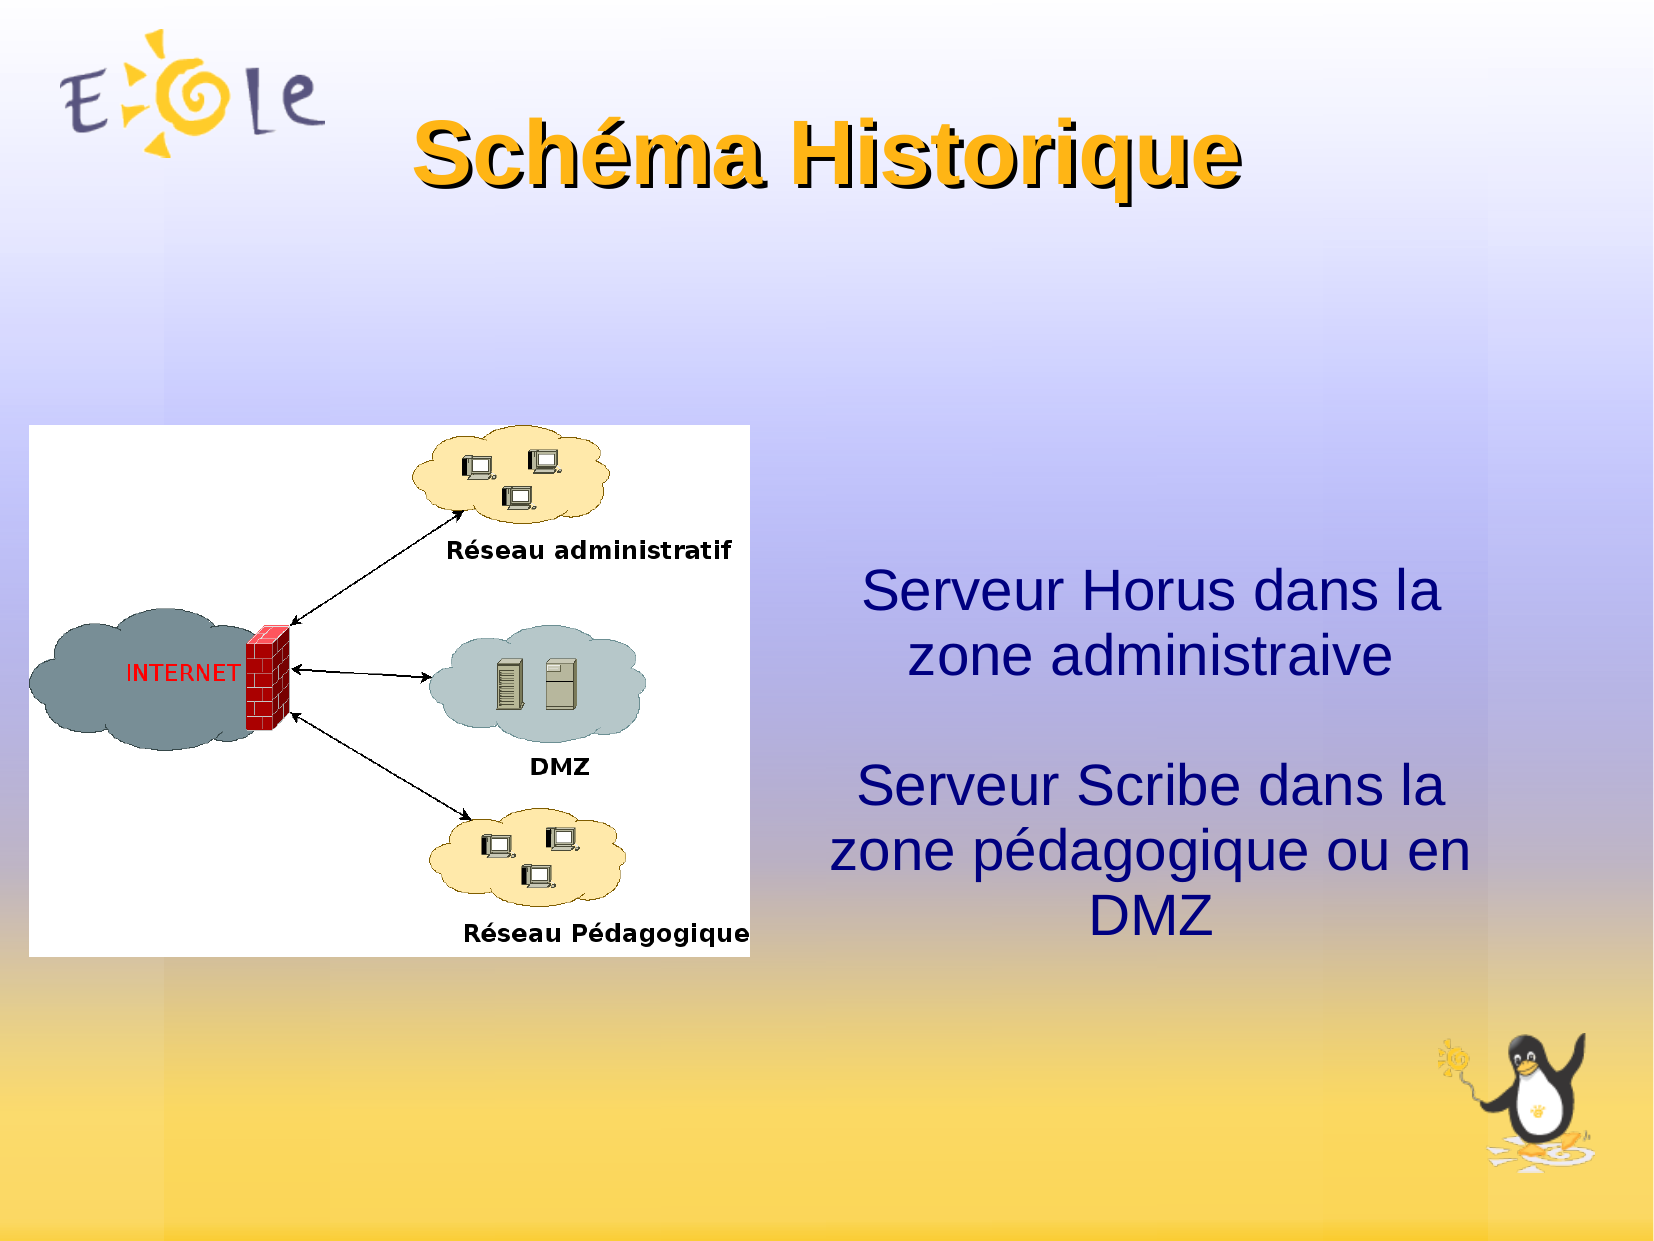

# Schéma Historique
Serveur Horus dans la zone administraive
Serveur Scribe dans la zone pédagogique ou en DMZ